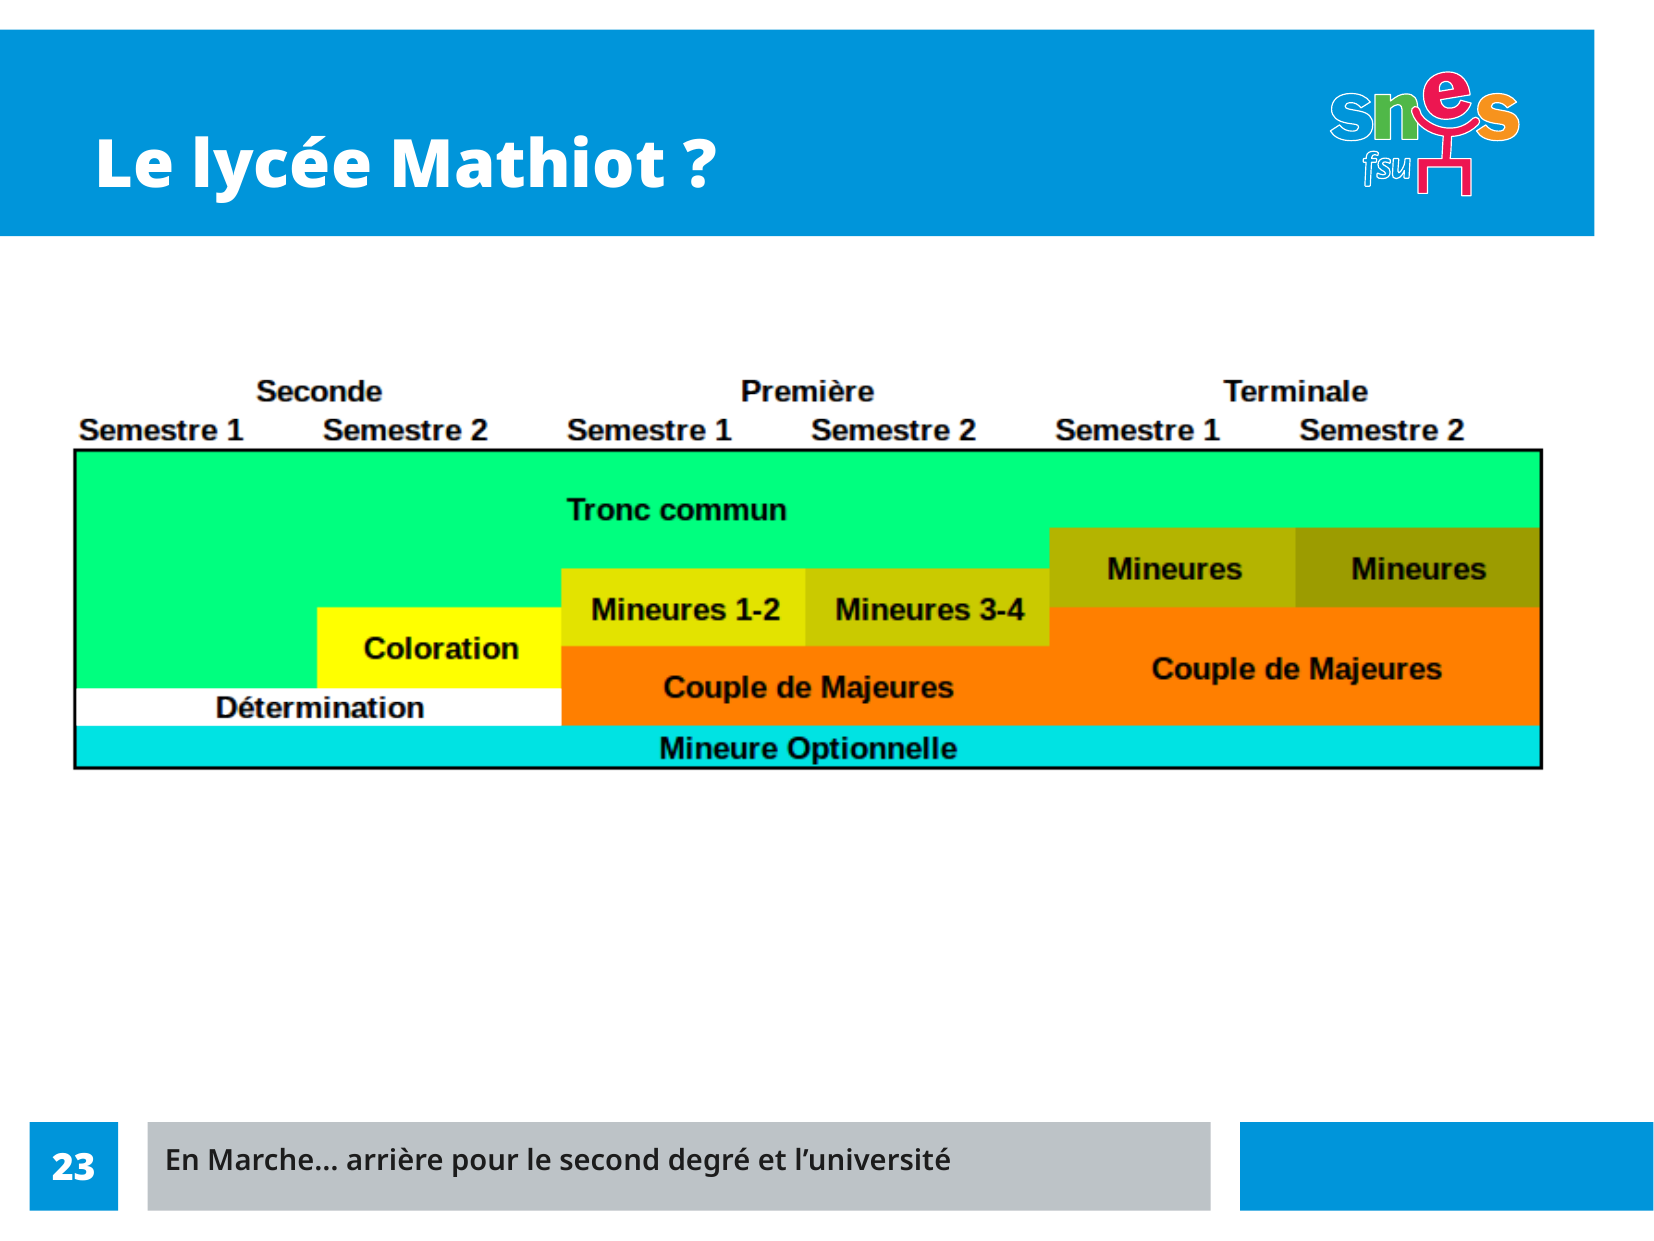

# Le lycée Mathiot ?
23
En Marche… arrière pour le second degré et l’université